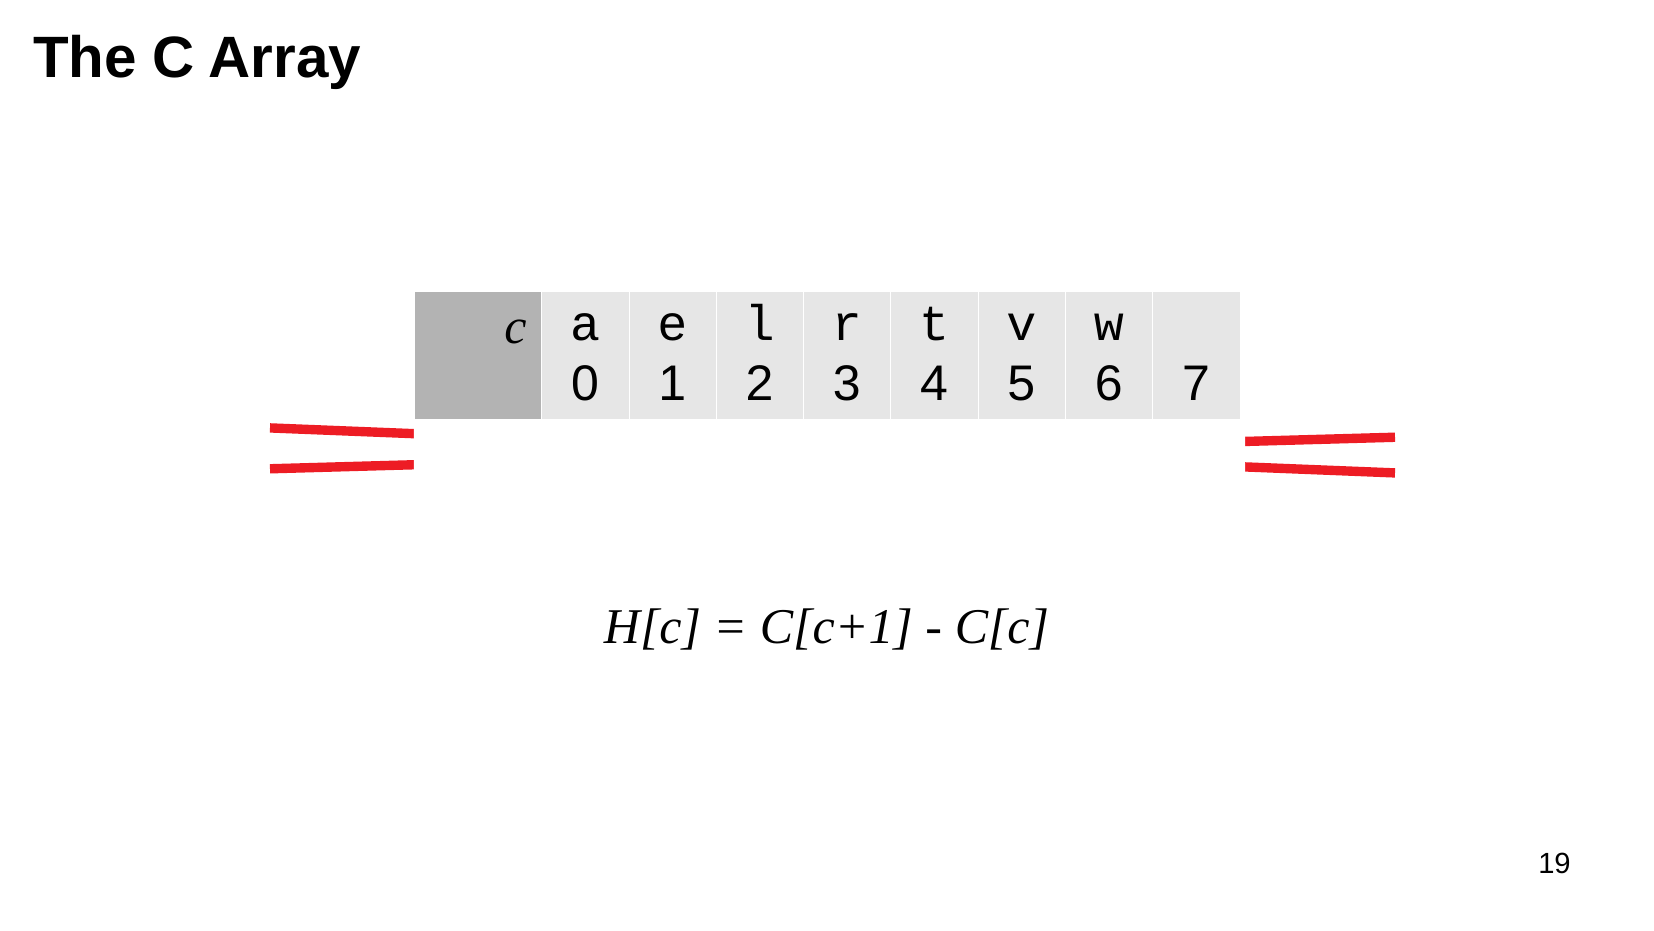

The C Array
| c | a 0 | e 1 | l 2 | r 3 | t 4 | v 5 | w 6 | 7 |
| --- | --- | --- | --- | --- | --- | --- | --- | --- |
| H[c] | 1 | 4 | 1 | 1 | 2 | 1 | 1 | |
| C[c] | 0 | 1 | 5 | 6 | 7 | 9 | 10 | 11 |
H[c] = C[c+1] - C[c]
19